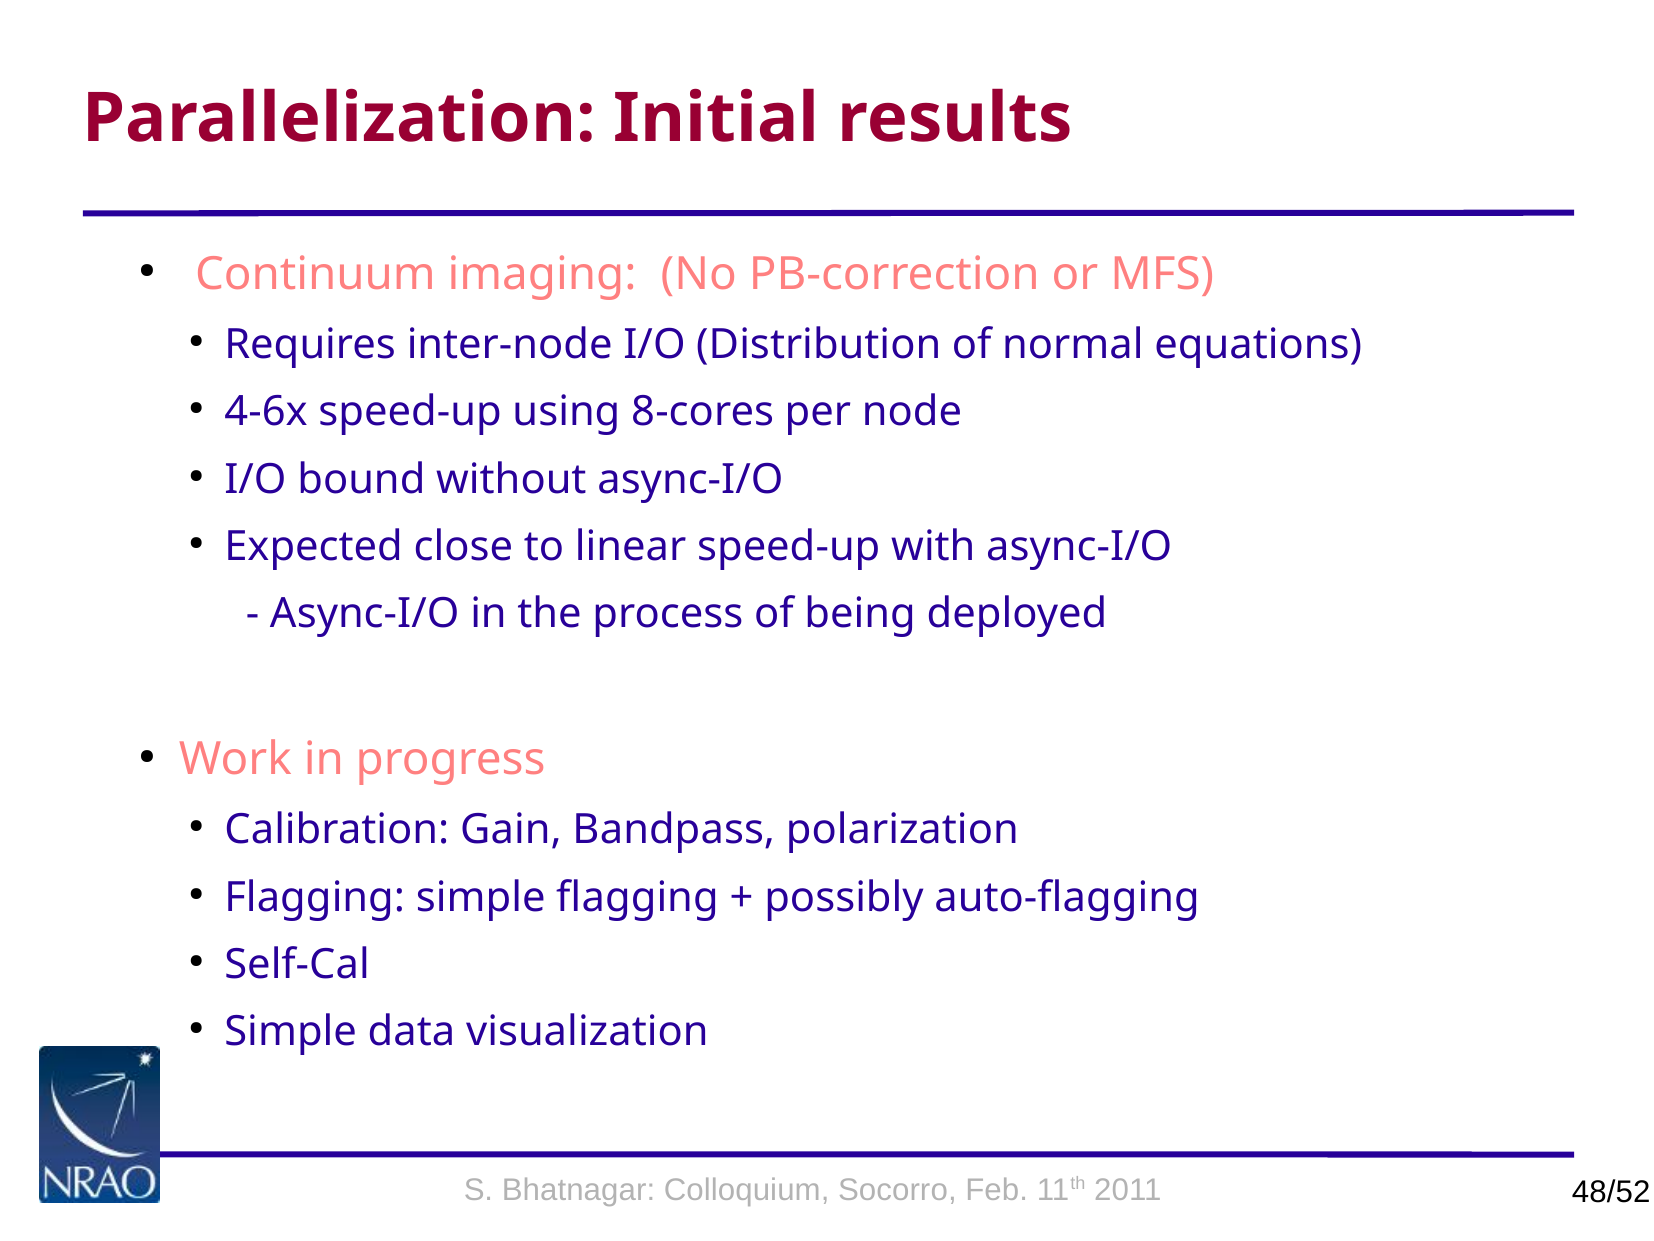

# Parallelization: Initial results
Continuum imaging: (No PB-correction or MFS)
Requires inter-node I/O (Distribution of normal equations)
4-6x speed-up using 8-cores per node
I/O bound without async-I/O
Expected close to linear speed-up with async-I/O
 - Async-I/O in the process of being deployed
 Work in progress
Calibration: Gain, Bandpass, polarization
Flagging: simple flagging + possibly auto-flagging
Self-Cal
Simple data visualization